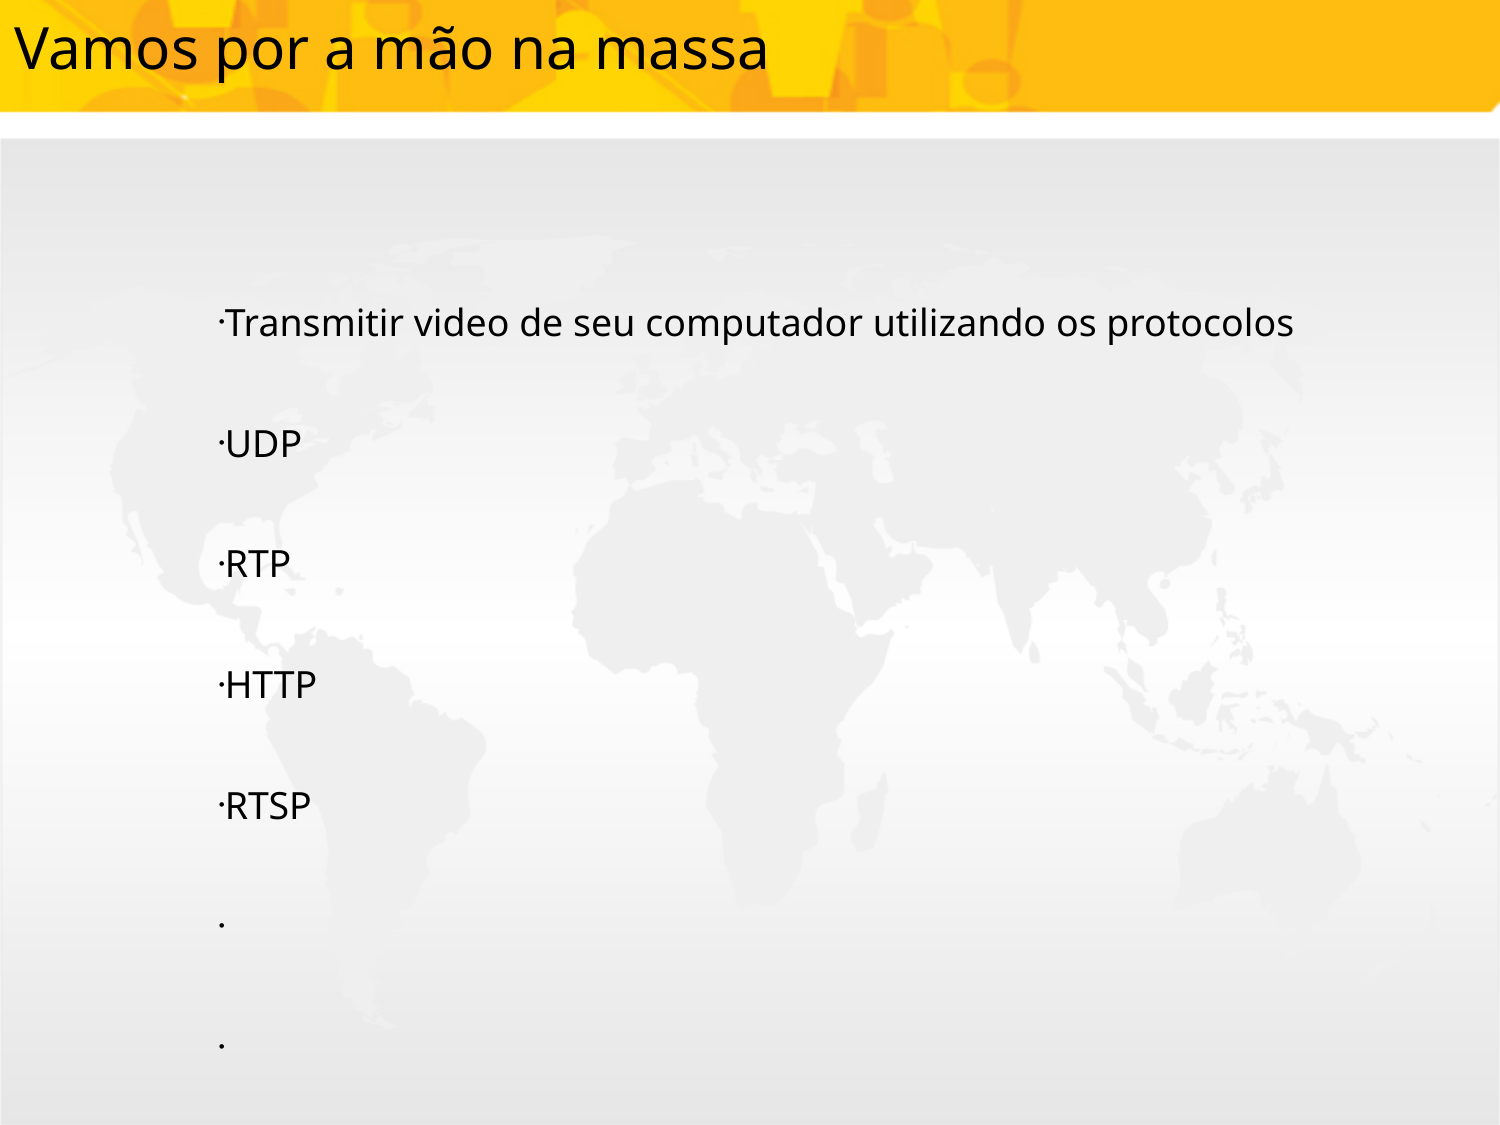

Vamos por a mão na massa
Transmitir video de seu computador utilizando os protocolos
UDP
RTP
HTTP
RTSP